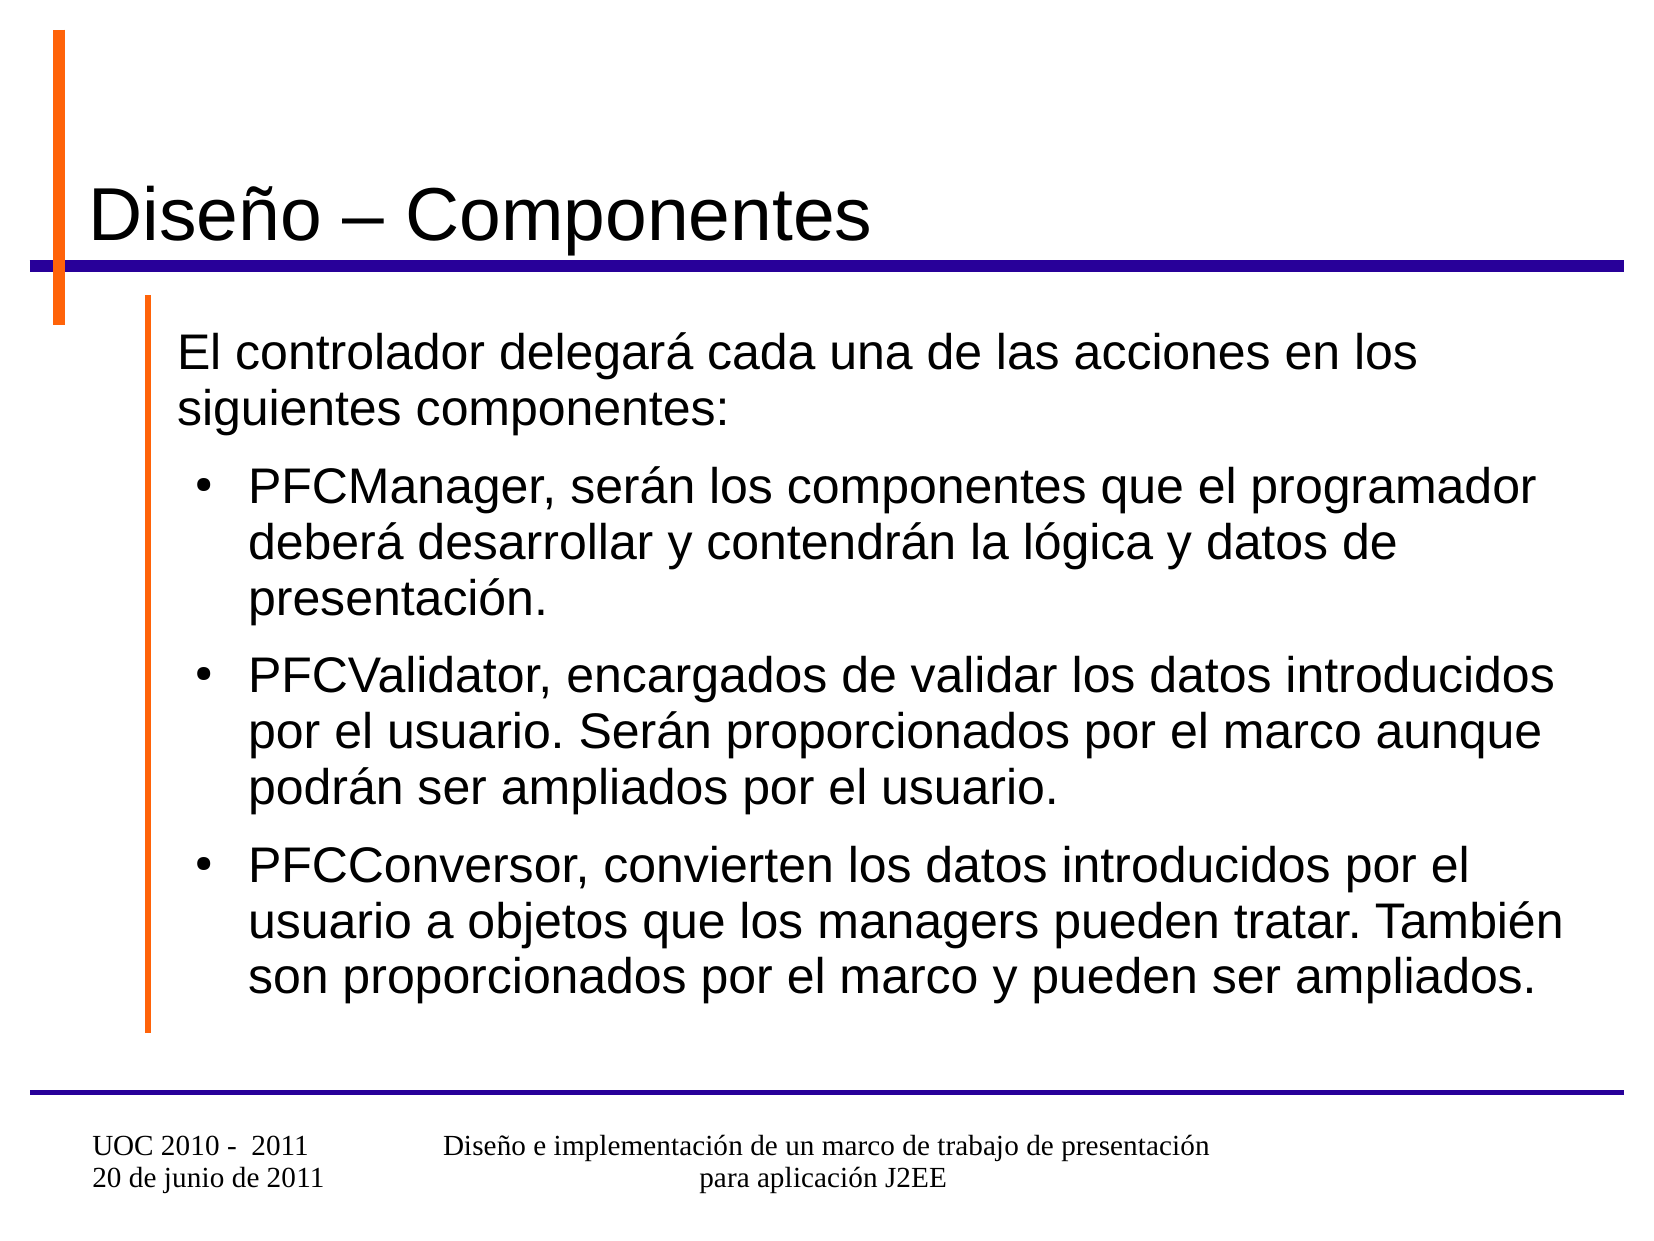

# Diseño – Componentes
El controlador delegará cada una de las acciones en los siguientes componentes:
PFCManager, serán los componentes que el programador deberá desarrollar y contendrán la lógica y datos de presentación.
PFCValidator, encargados de validar los datos introducidos por el usuario. Serán proporcionados por el marco aunque podrán ser ampliados por el usuario.
PFCConversor, convierten los datos introducidos por el usuario a objetos que los managers pueden tratar. También son proporcionados por el marco y pueden ser ampliados.